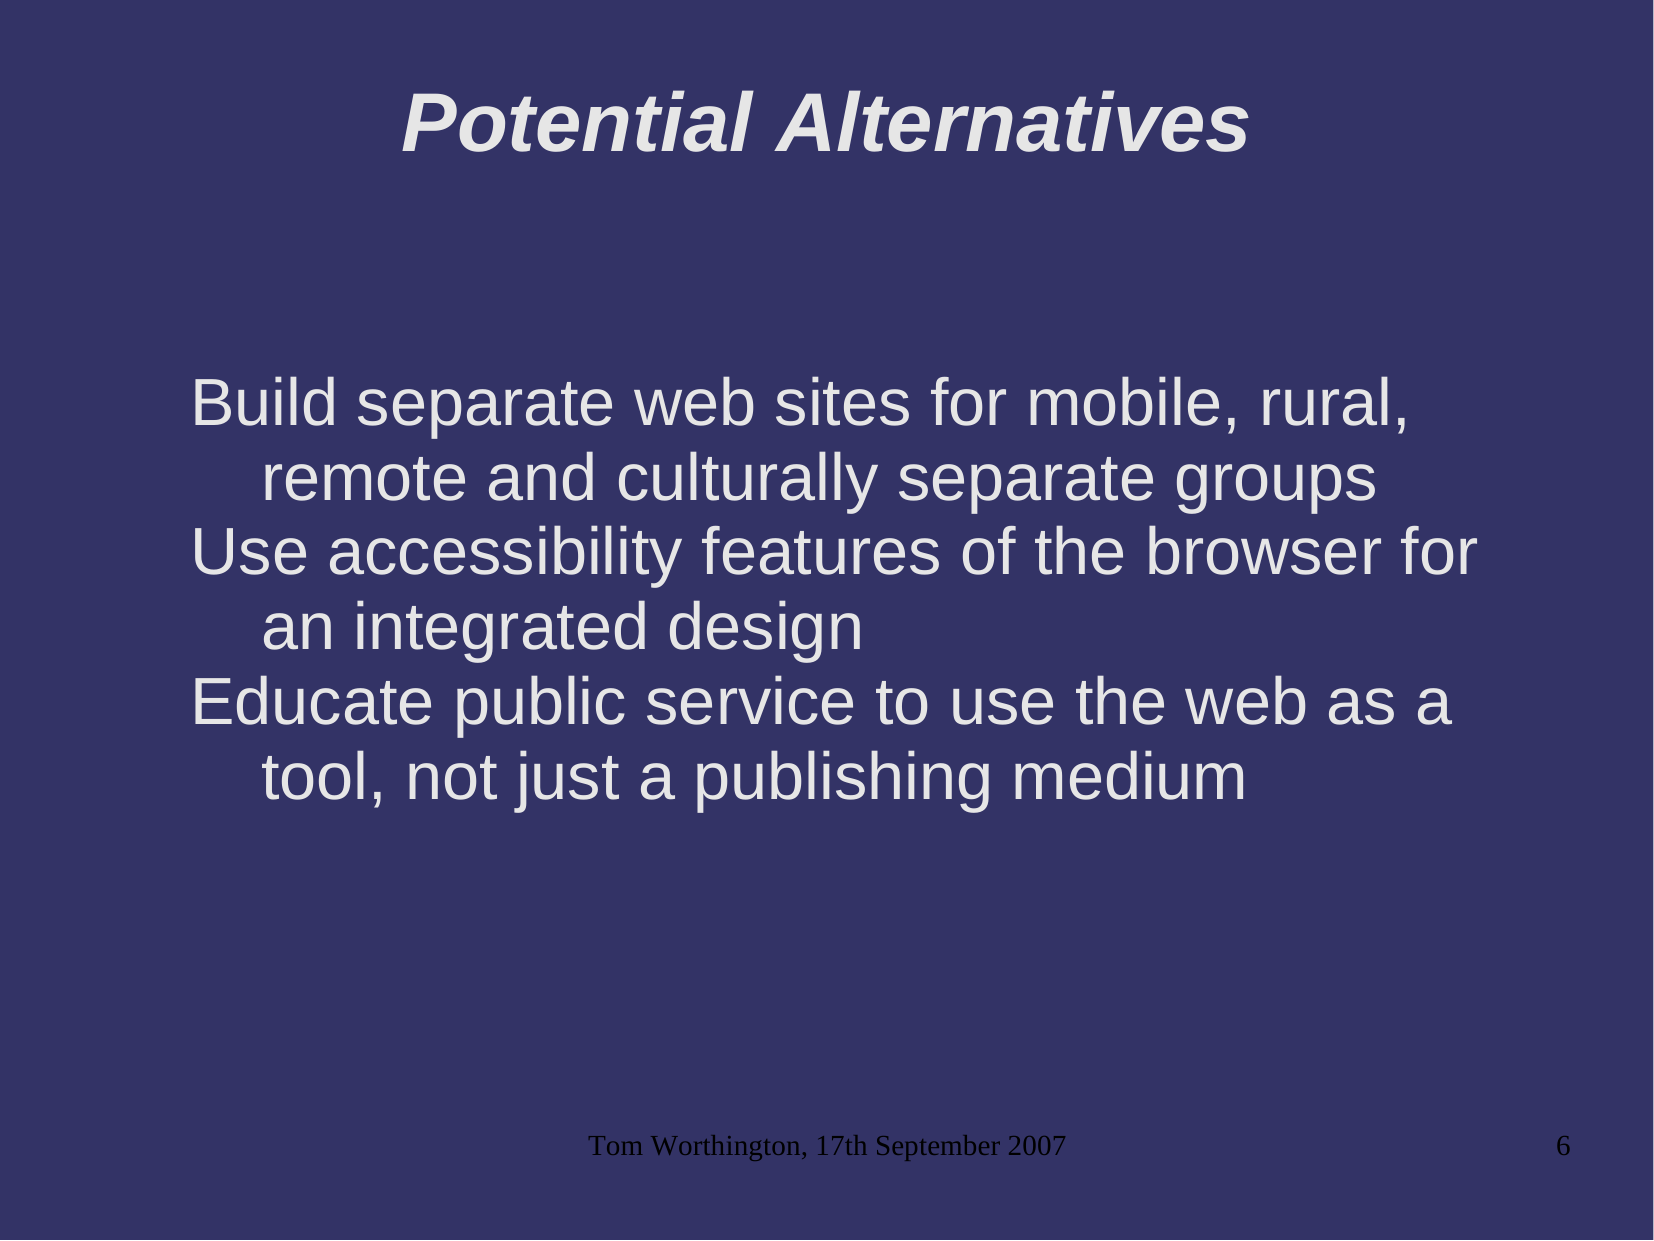

# Potential Alternatives
Build separate web sites for mobile, rural, remote and culturally separate groups
Use accessibility features of the browser for an integrated design
Educate public service to use the web as a tool, not just a publishing medium
Tom Worthington, 17th September 2007
6